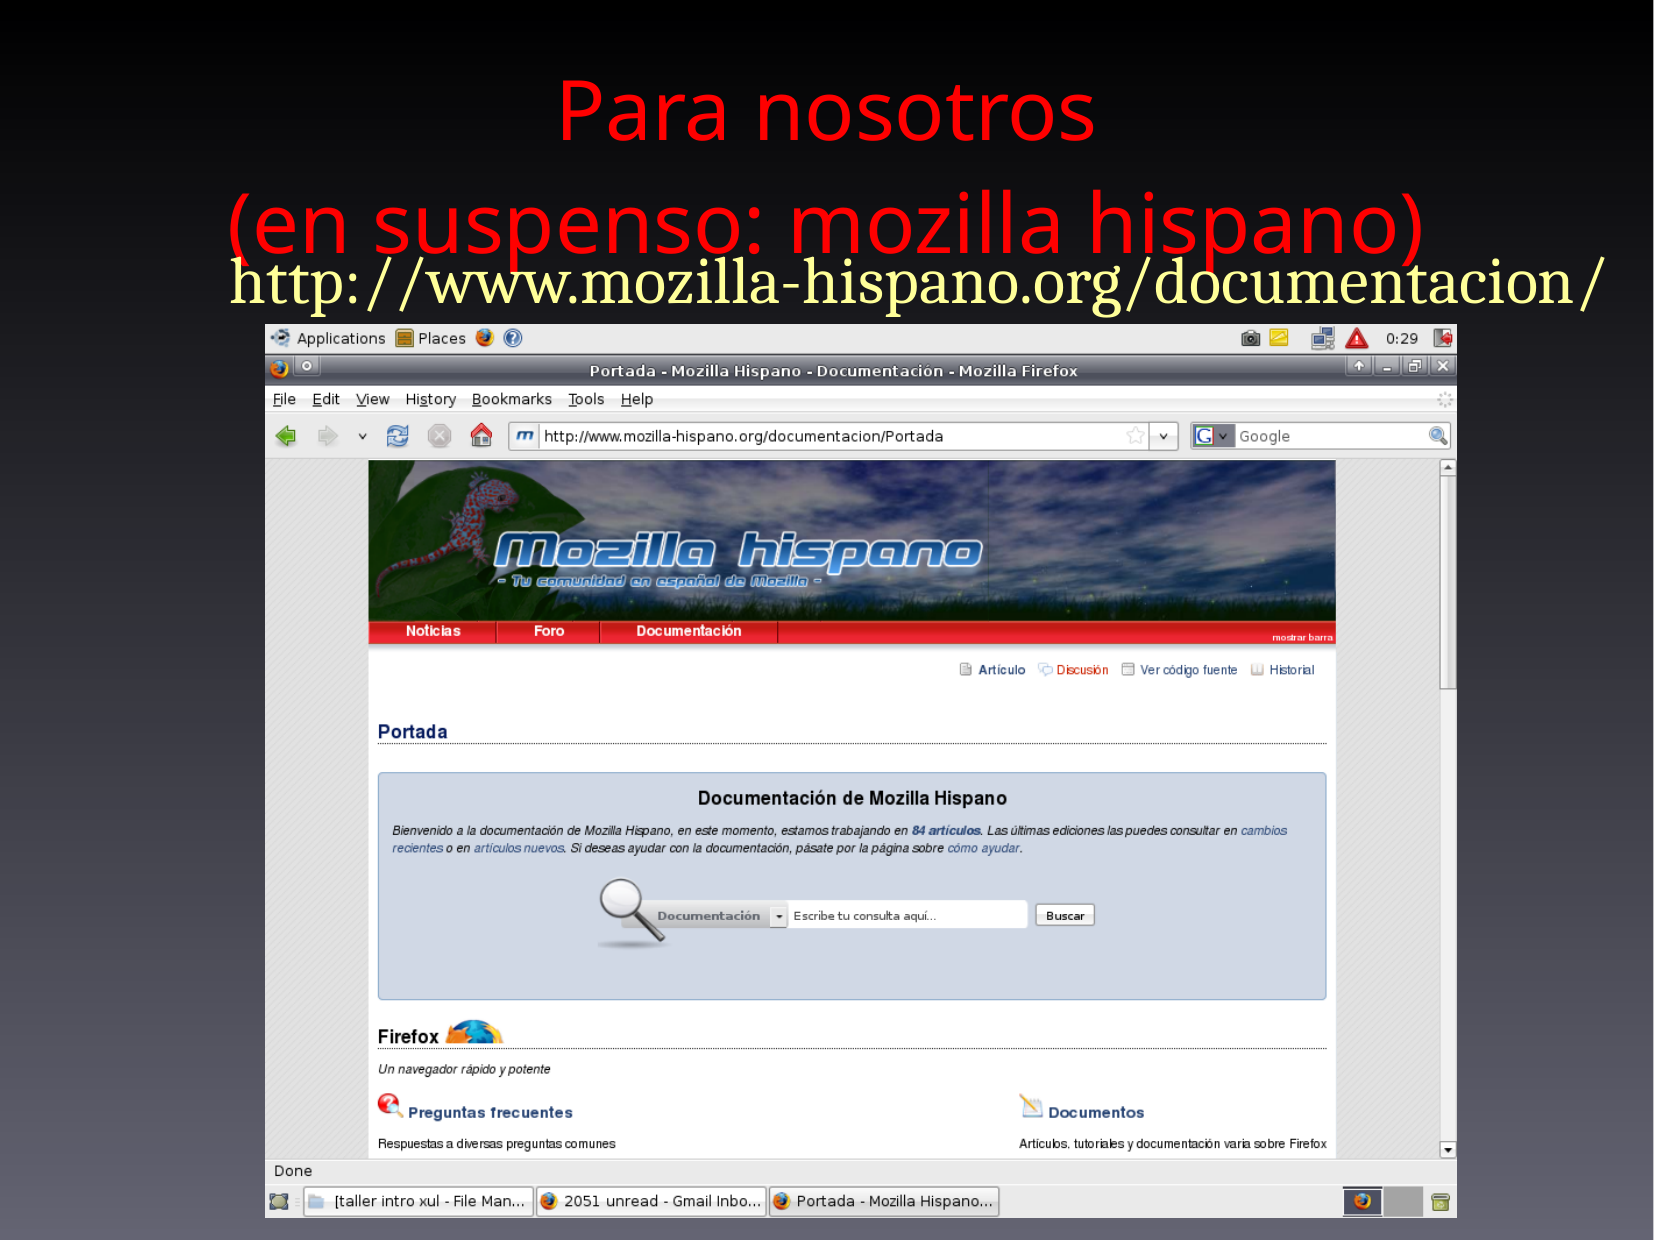

# Para nosotros (en suspenso: mozilla hispano)
http://www.mozilla-hispano.org/documentacion/